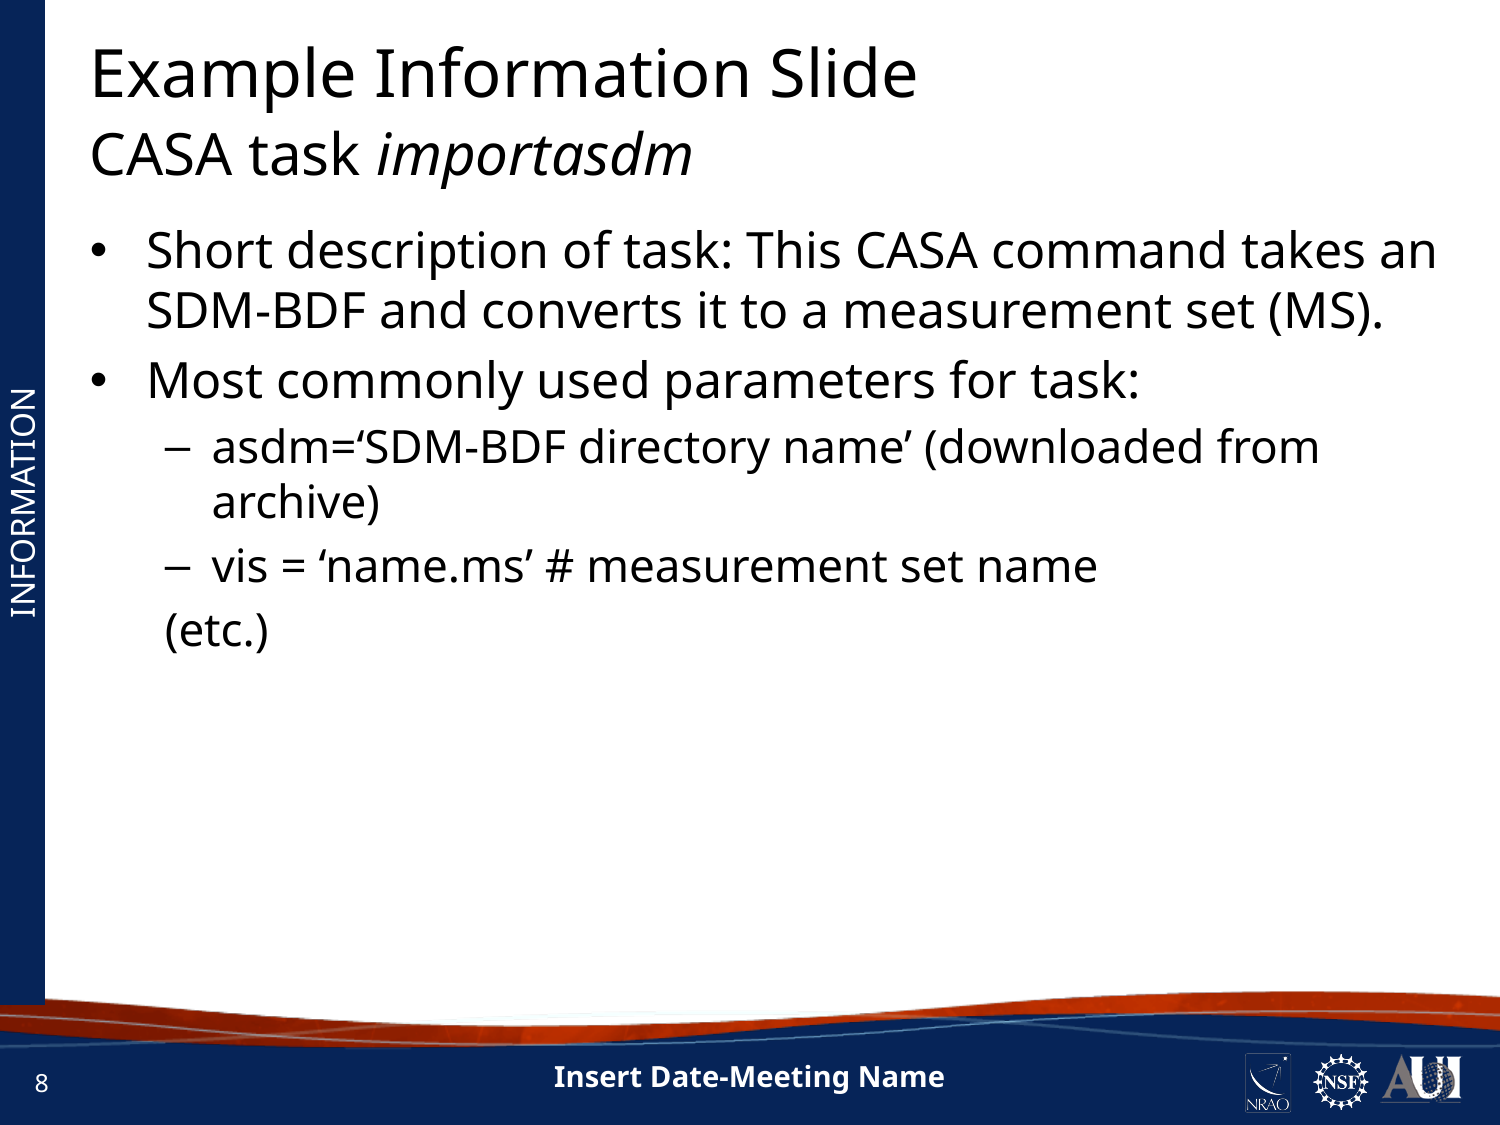

# Example Information Slide
CASA task importasdm
Short description of task: This CASA command takes an SDM-BDF and converts it to a measurement set (MS).
Most commonly used parameters for task:
asdm=‘SDM-BDF directory name’ (downloaded from archive)
vis = ‘name.ms’ # measurement set name
(etc.)
INFORMATION